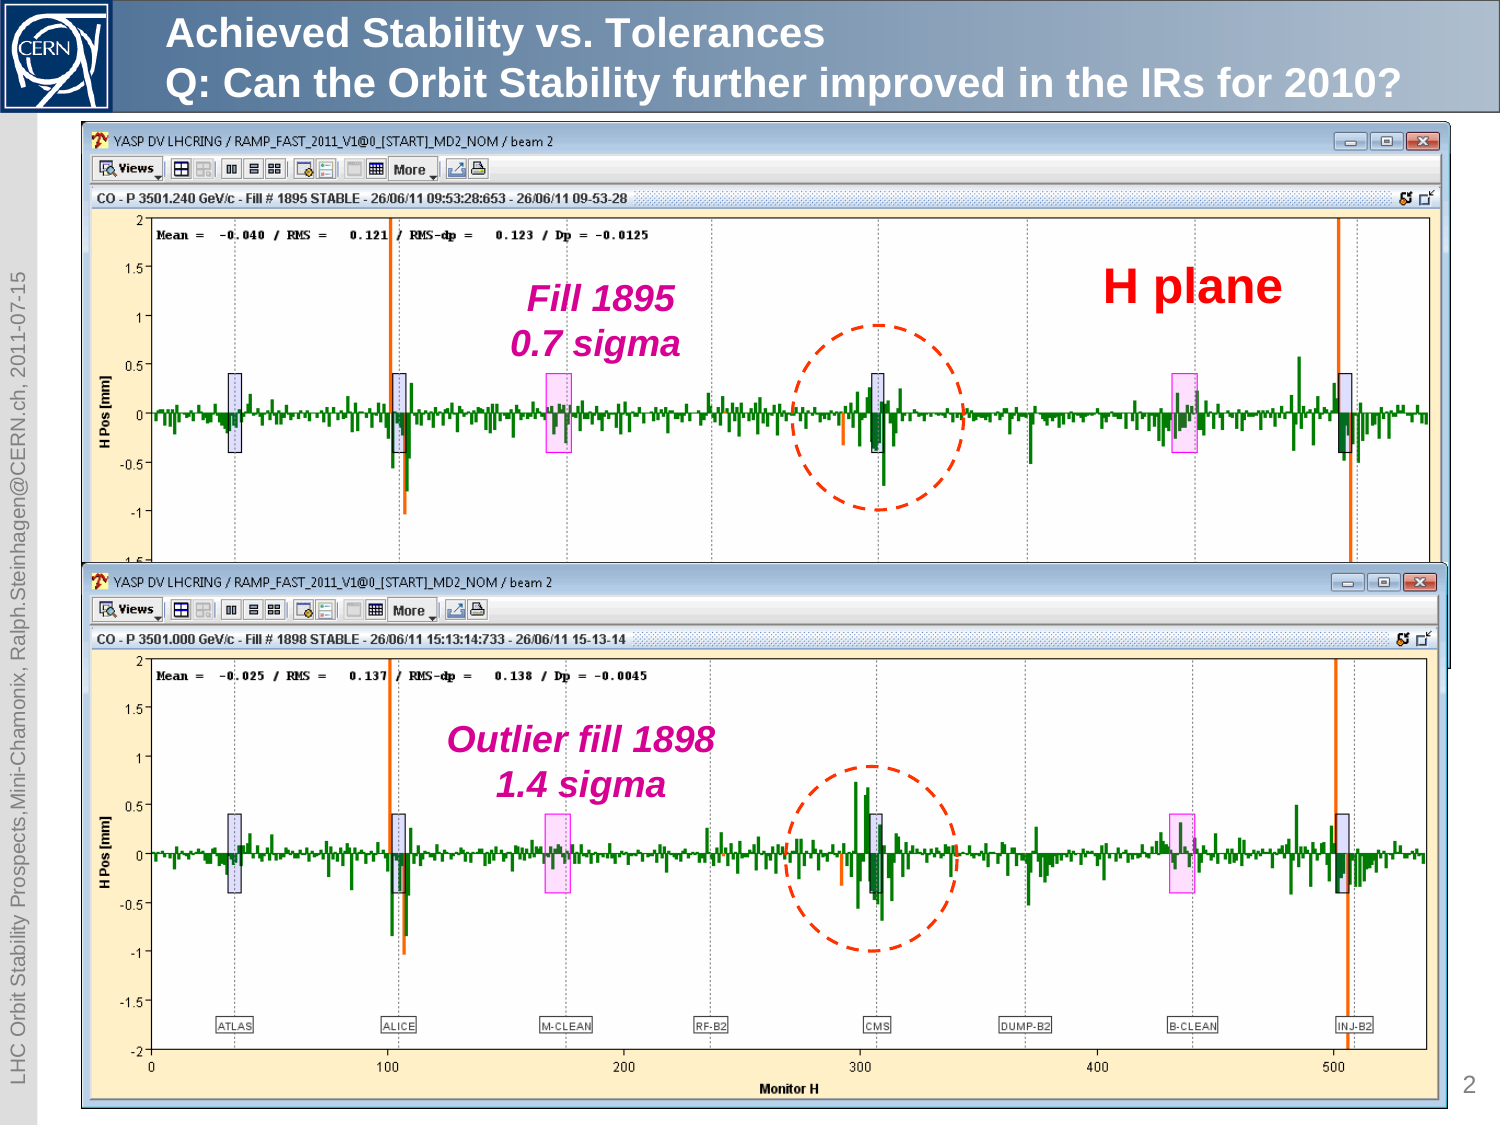

# Achieved Stability vs. Tolerances Q: Can the Orbit Stability further improved in the IRs for 2010?
H plane
 Fill 1895
0.7 sigma
Outlier fill 1898
1.4 sigma